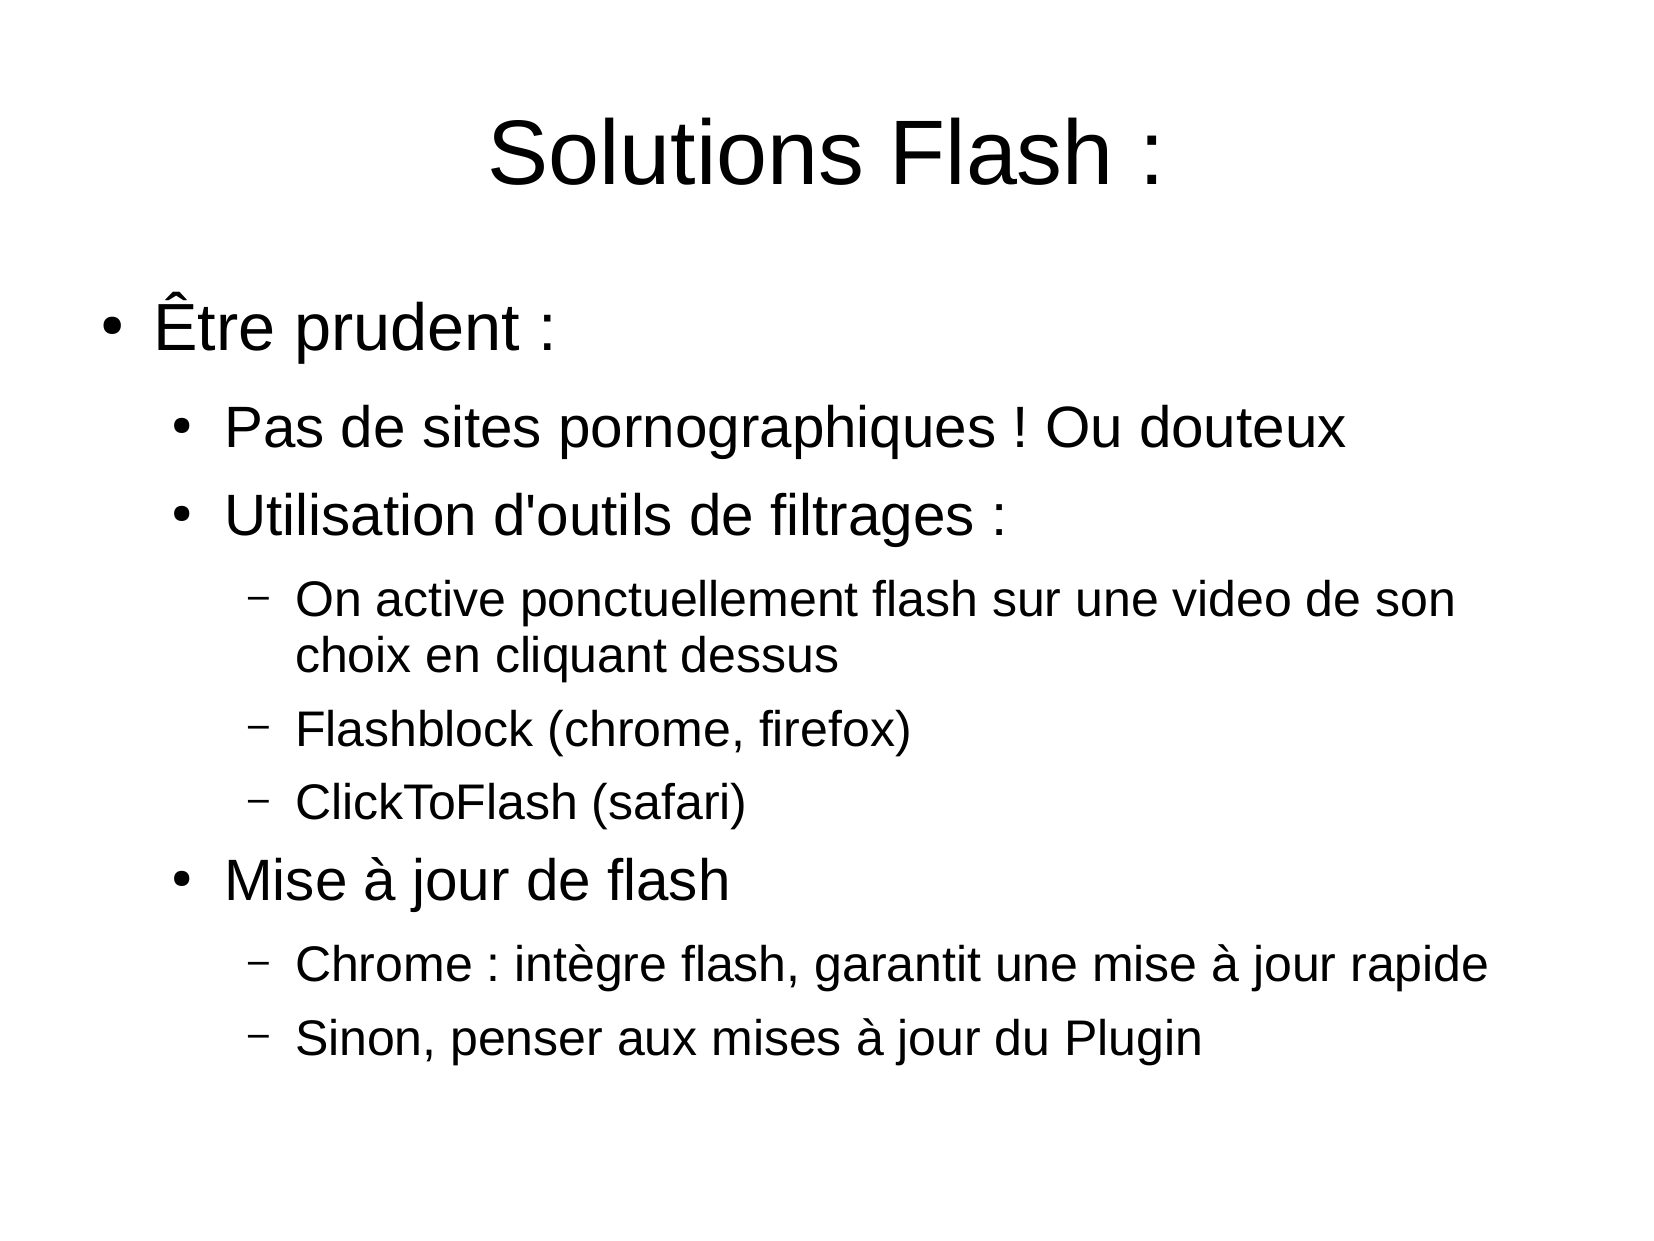

# Solutions Flash :
Être prudent :
Pas de sites pornographiques ! Ou douteux
Utilisation d'outils de filtrages :
On active ponctuellement flash sur une video de son choix en cliquant dessus
Flashblock (chrome, firefox)
ClickToFlash (safari)
Mise à jour de flash
Chrome : intègre flash, garantit une mise à jour rapide
Sinon, penser aux mises à jour du Plugin